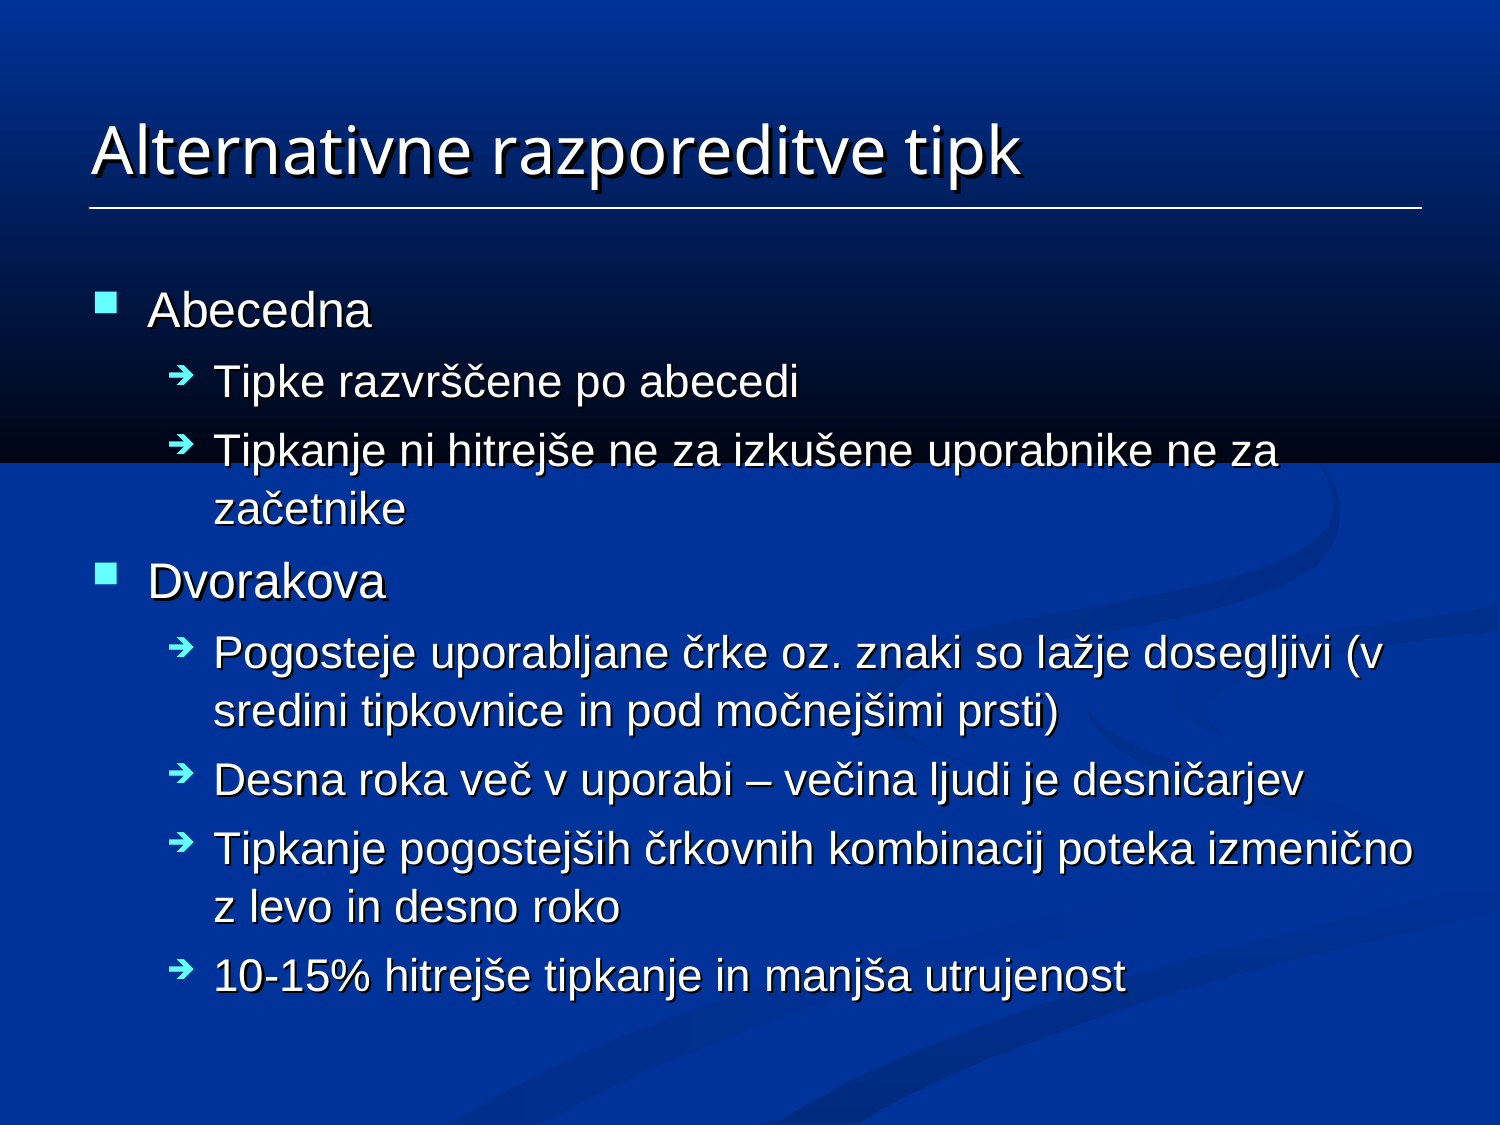

Alternativne razporeditve tipk
# Abecedna
Tipke razvrščene po abecedi
Tipkanje ni hitrejše ne za izkušene uporabnike ne za začetnike
Dvorakova
Pogosteje uporabljane črke oz. znaki so lažje dosegljivi (v sredini tipkovnice in pod močnejšimi prsti)
Desna roka več v uporabi – večina ljudi je desničarjev
Tipkanje pogostejših črkovnih kombinacij poteka izmenično z levo in desno roko
10-15% hitrejše tipkanje in manjša utrujenost